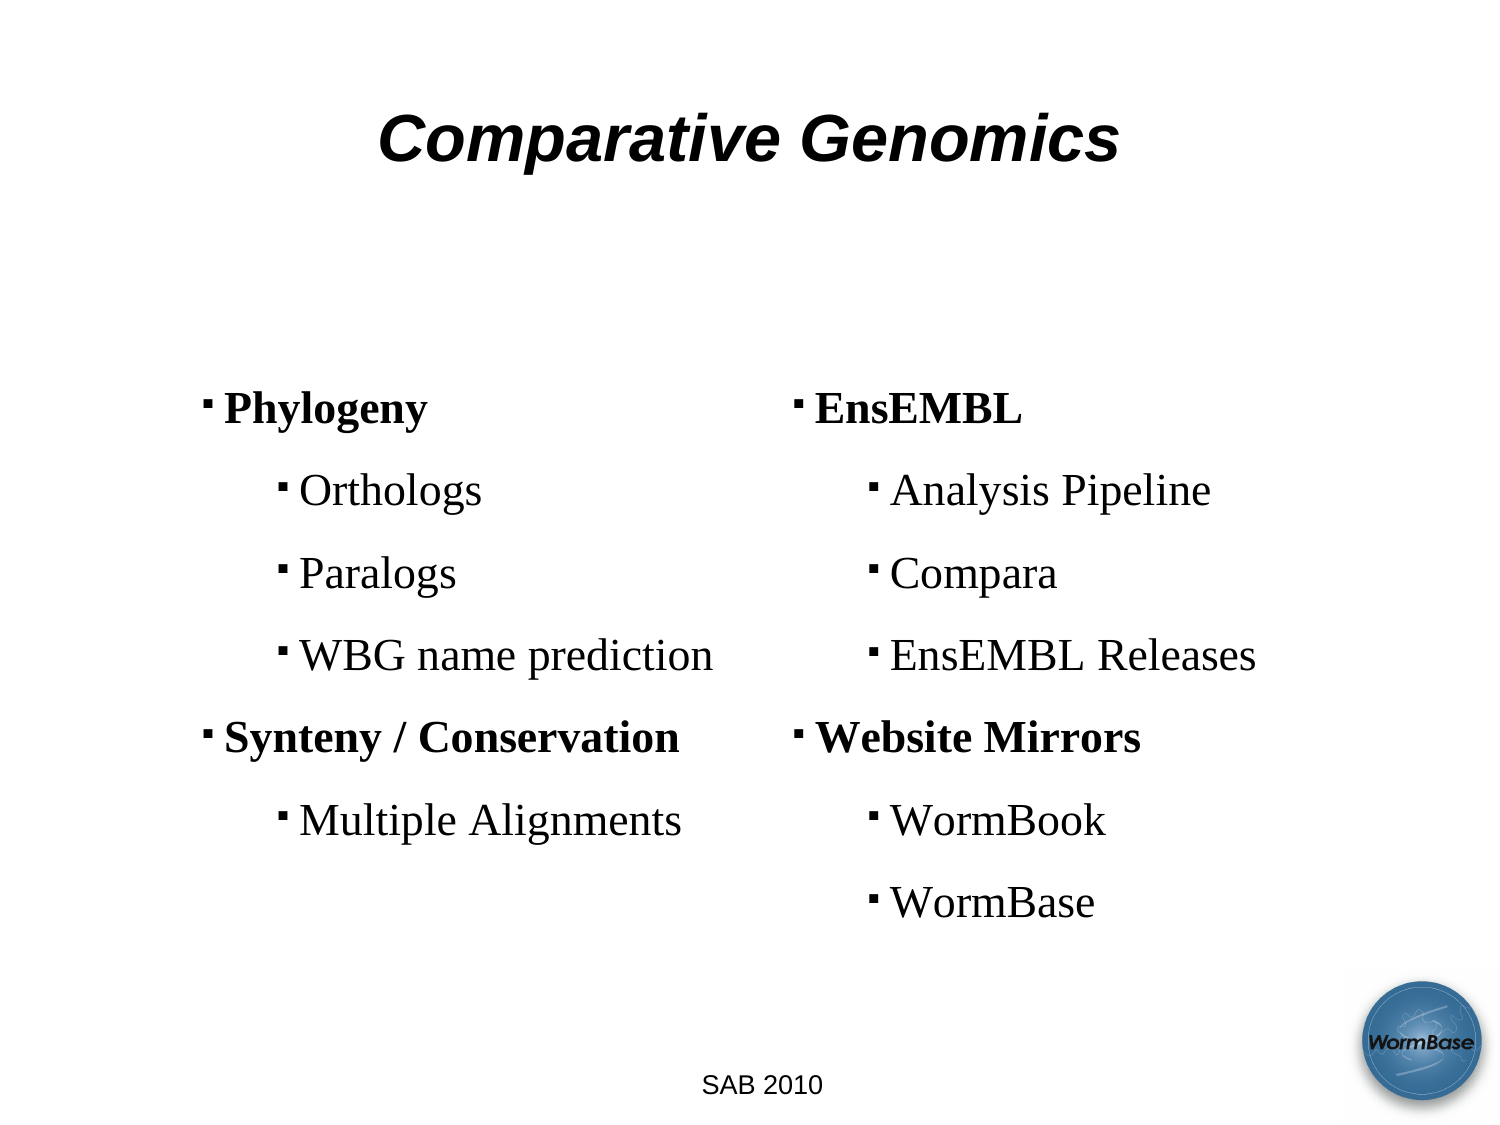

# Comparative Genomics
 Phylogeny
 Orthologs
 Paralogs
 WBG name prediction
 Synteny / Conservation
 Multiple Alignments
 EnsEMBL
 Analysis Pipeline
 Compara
 EnsEMBL Releases
 Website Mirrors
 WormBook
 WormBase